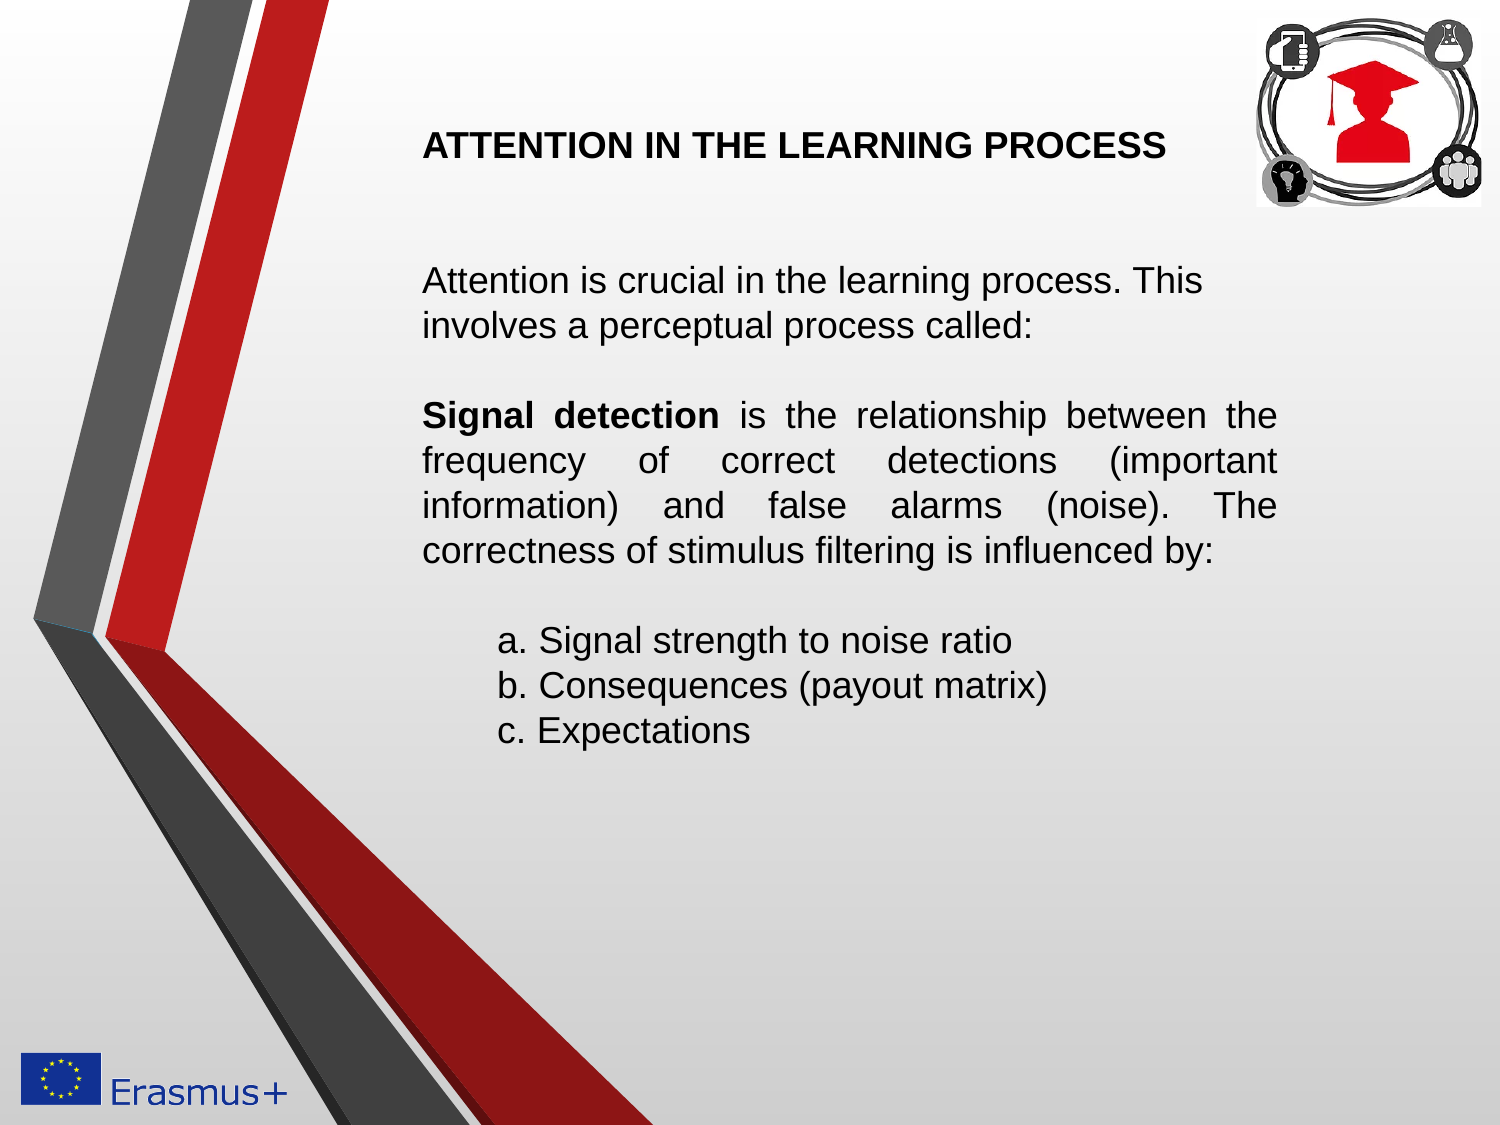

ATTENTION IN THE LEARNING PROCESS
Attention is crucial in the learning process. This involves a perceptual process called:
Signal detection is the relationship between the frequency of correct detections (important information) and false alarms (noise). The correctness of stimulus filtering is influenced by:
a. Signal strength to noise ratio
b. Consequences (payout matrix)
c. Expectations